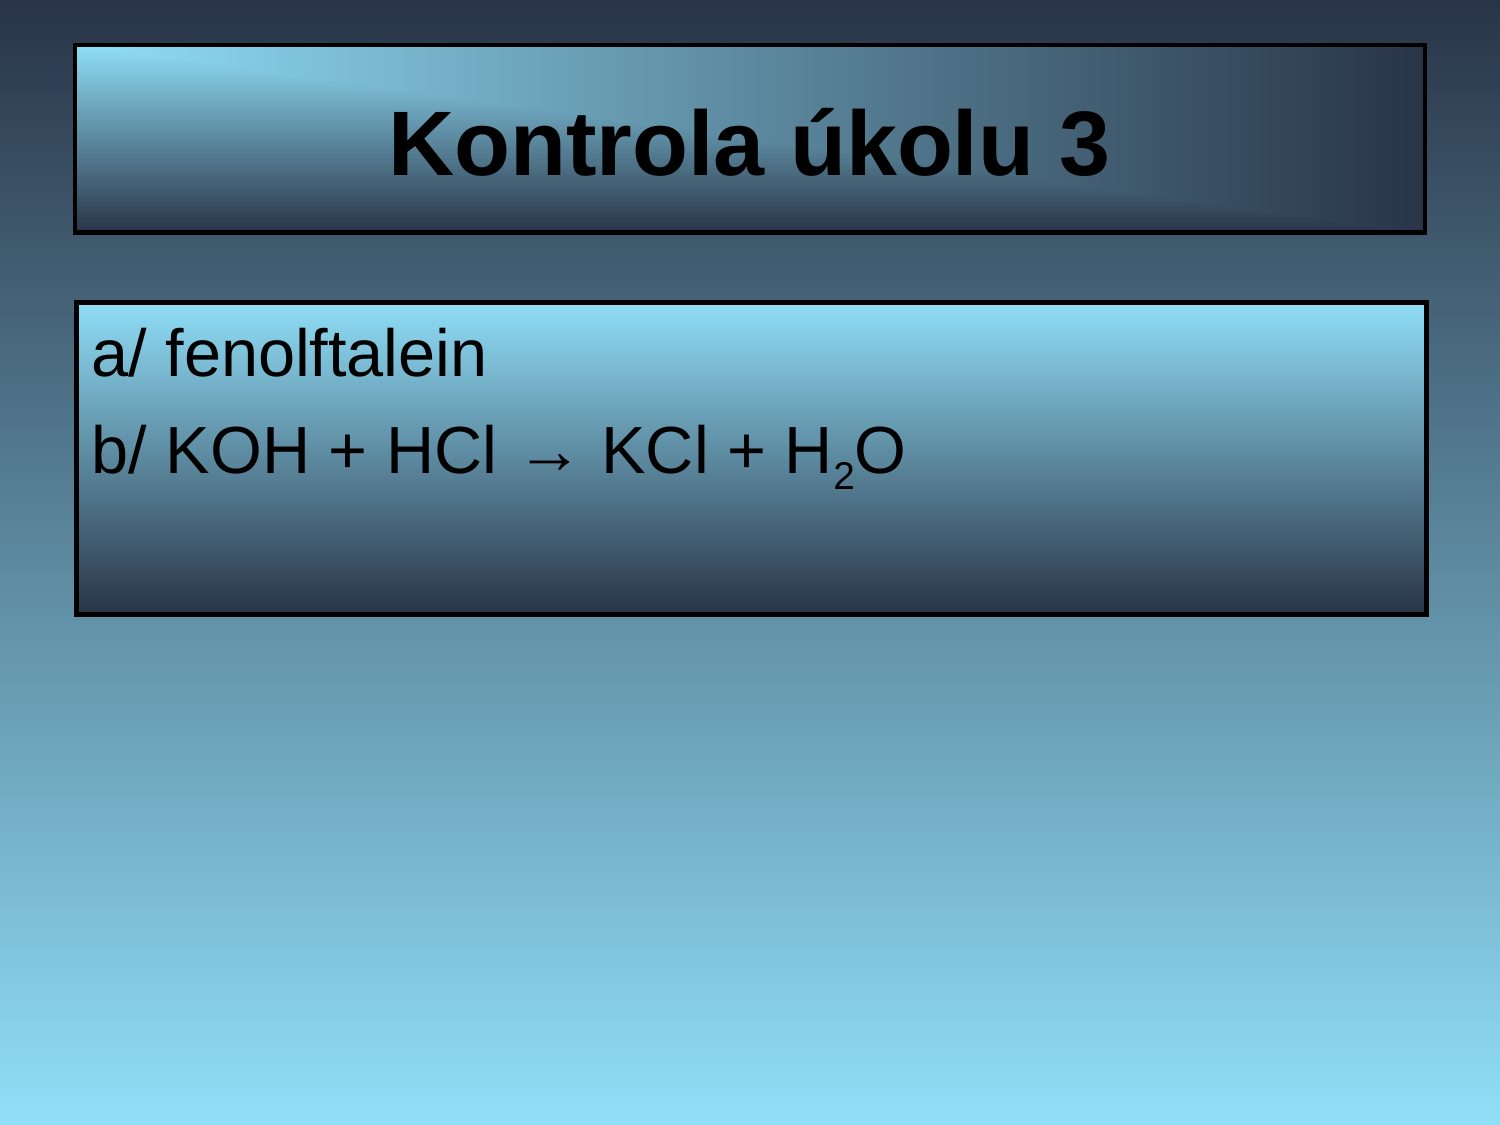

# Kontrola úkolu 3
a/ fenolftalein
b/ KOH + HCl → KCl + H2O